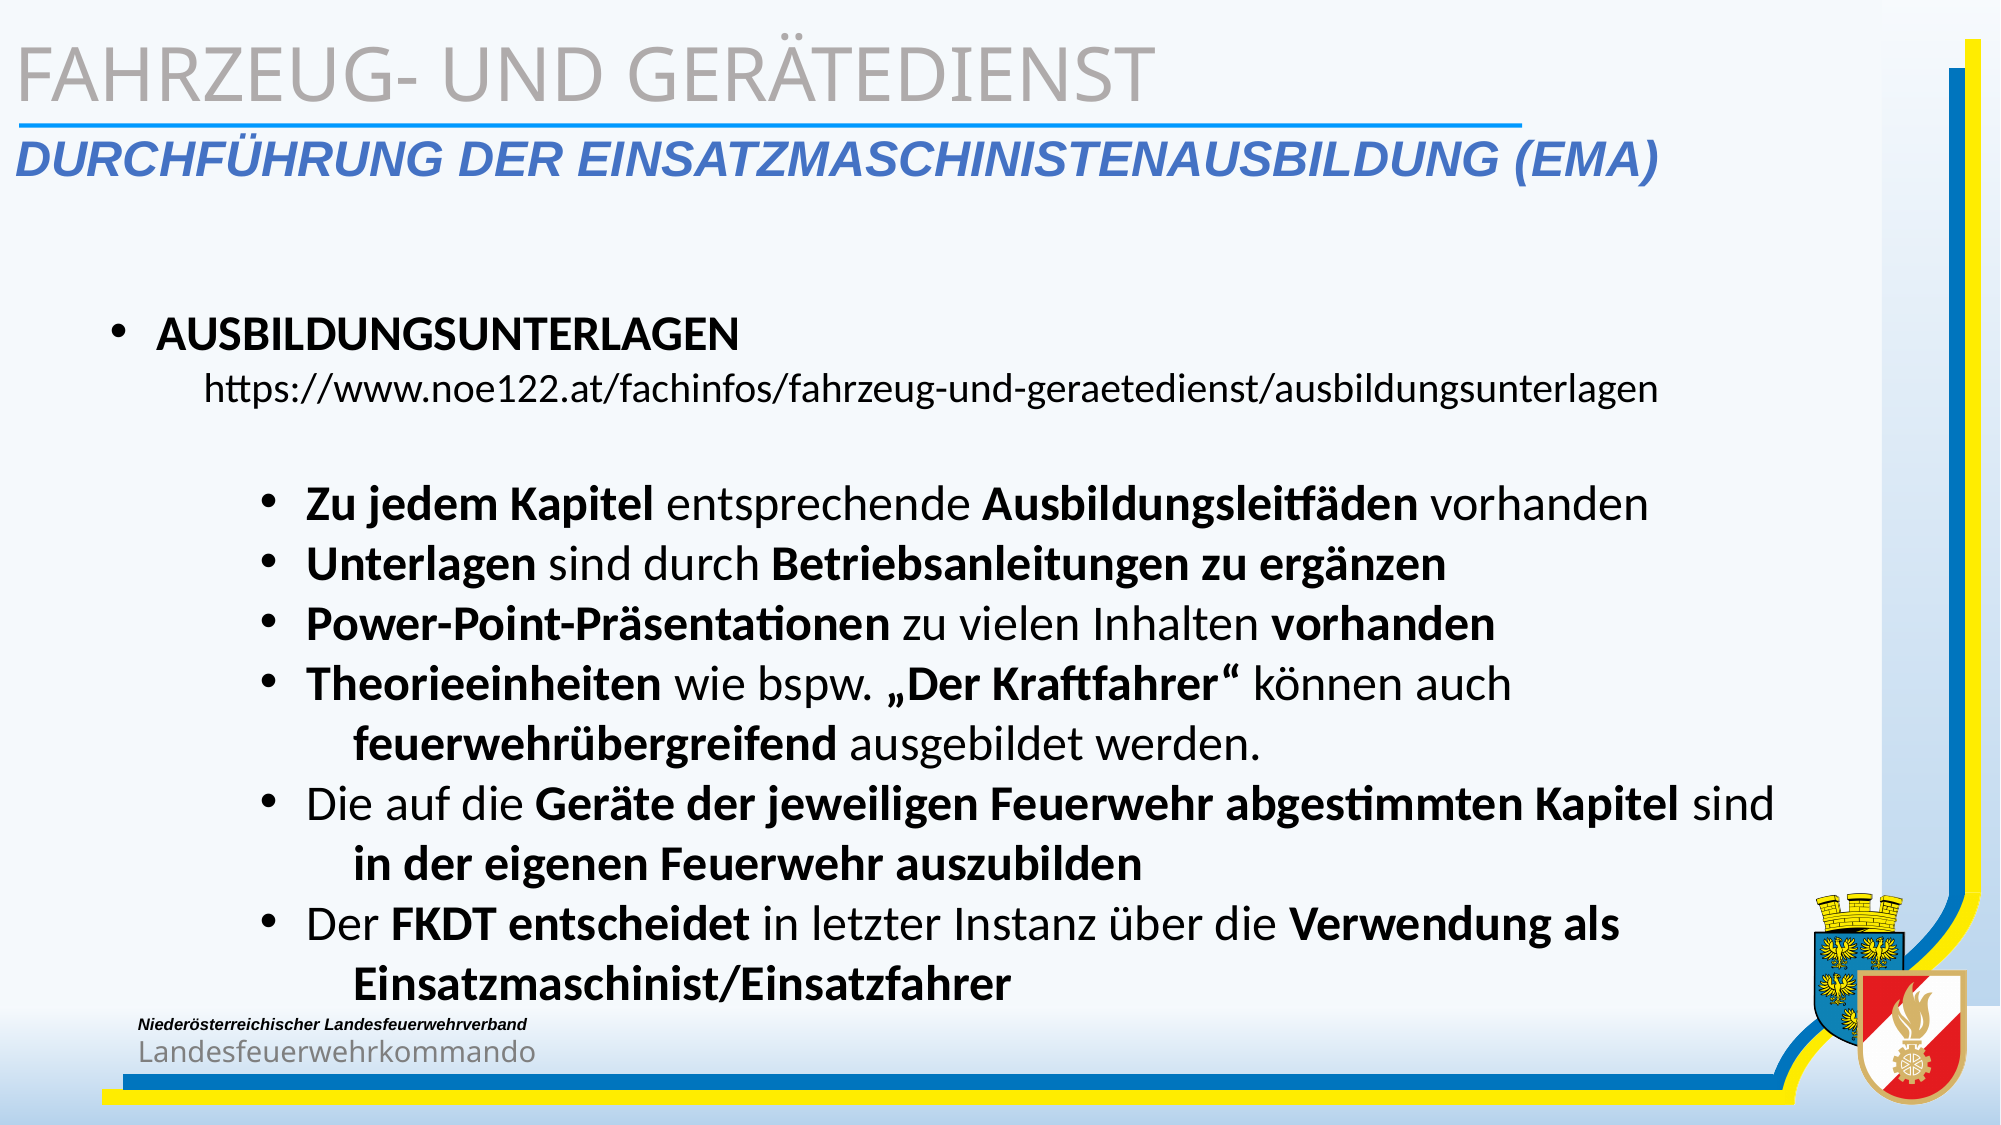

FAHRZEUG- UND GERÄTEDIENST
DURCHFÜHRUNG DER EINSATZMASCHINISTENAUSBILDUNG (EMA)
AUSBILDUNGSUNTERLAGEN
https://www.noe122.at/fachinfos/fahrzeug-und-geraetedienst/ausbildungsunterlagen
Zu jedem Kapitel entsprechende Ausbildungsleitfäden vorhanden
Unterlagen sind durch Betriebsanleitungen zu ergänzen
Power-Point-Präsentationen zu vielen Inhalten vorhanden
Theorieeinheiten wie bspw. „Der Kraftfahrer“ können auch feuerwehrübergreifend ausgebildet werden.
Die auf die Geräte der jeweiligen Feuerwehr abgestimmten Kapitel sind
in der eigenen Feuerwehr auszubilden
Der FKDT entscheidet in letzter Instanz über die Verwendung als Einsatzmaschinist/Einsatzfahrer